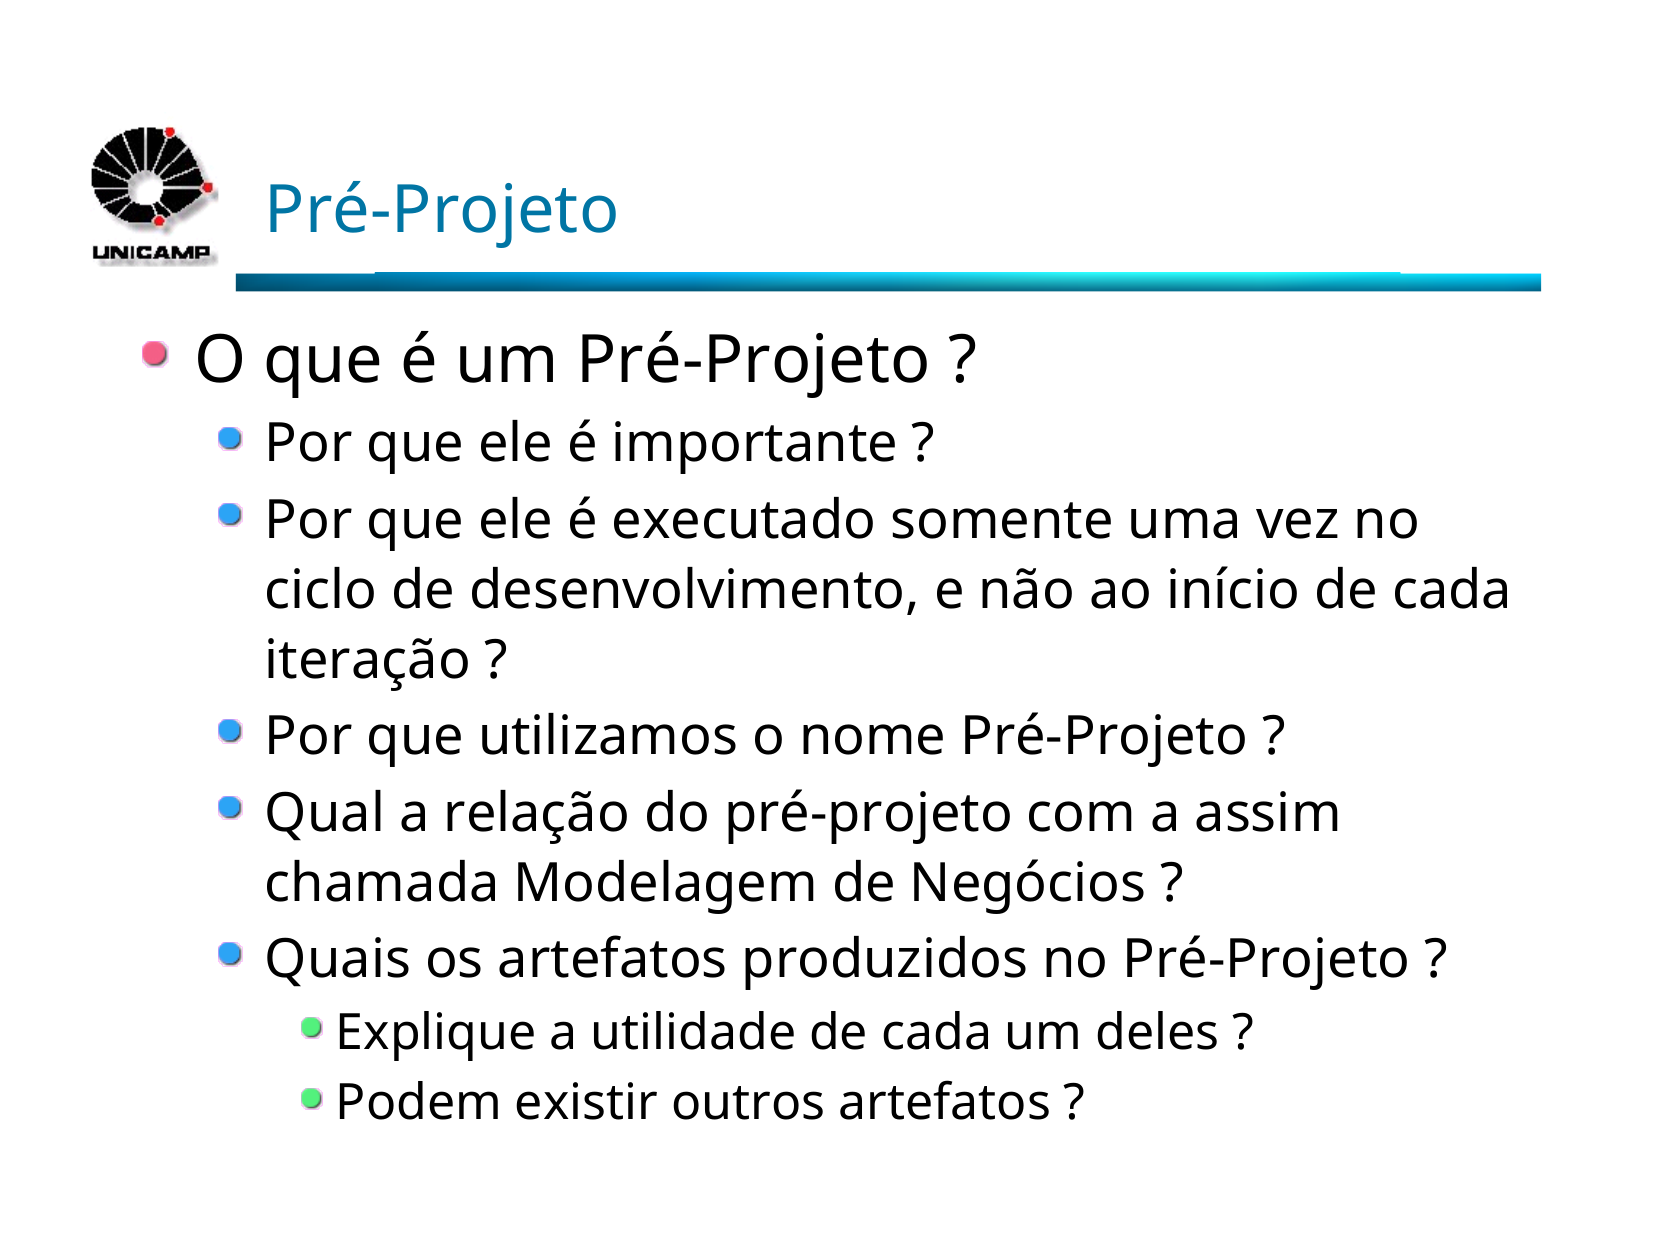

# Pré-Projeto
O que é um Pré-Projeto ?
Por que ele é importante ?
Por que ele é executado somente uma vez no ciclo de desenvolvimento, e não ao início de cada iteração ?
Por que utilizamos o nome Pré-Projeto ?
Qual a relação do pré-projeto com a assim chamada Modelagem de Negócios ?
Quais os artefatos produzidos no Pré-Projeto ?
Explique a utilidade de cada um deles ?
Podem existir outros artefatos ?